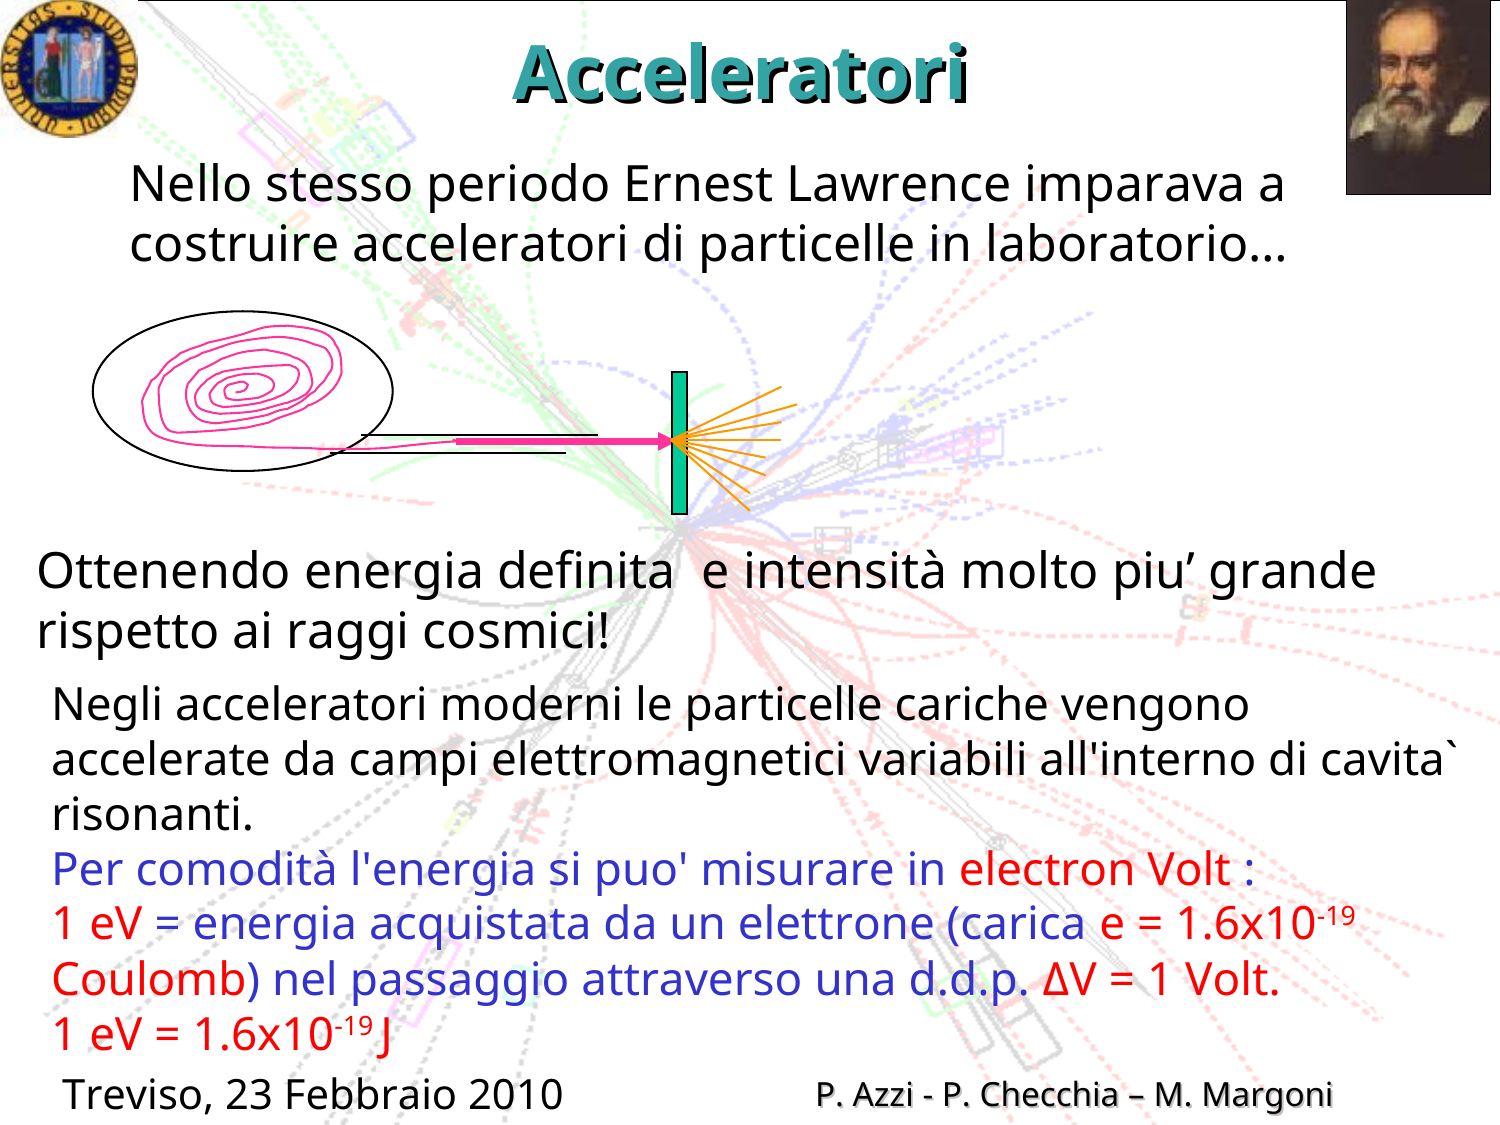

# Acceleratori
Nello stesso periodo Ernest Lawrence imparava a
costruire acceleratori di particelle in laboratorio…
Ottenendo energia definita e intensità molto piu’ grande
rispetto ai raggi cosmici!
Negli acceleratori moderni le particelle cariche vengono accelerate da campi elettromagnetici variabili all'interno di cavita` risonanti.
Per comodità l'energia si puo' misurare in electron Volt :
1 eV = energia acquistata da un elettrone (carica e = 1.6x10-19 Coulomb) nel passaggio attraverso una d.d.p. ΔV = 1 Volt.
1 eV = 1.6x10-19 J